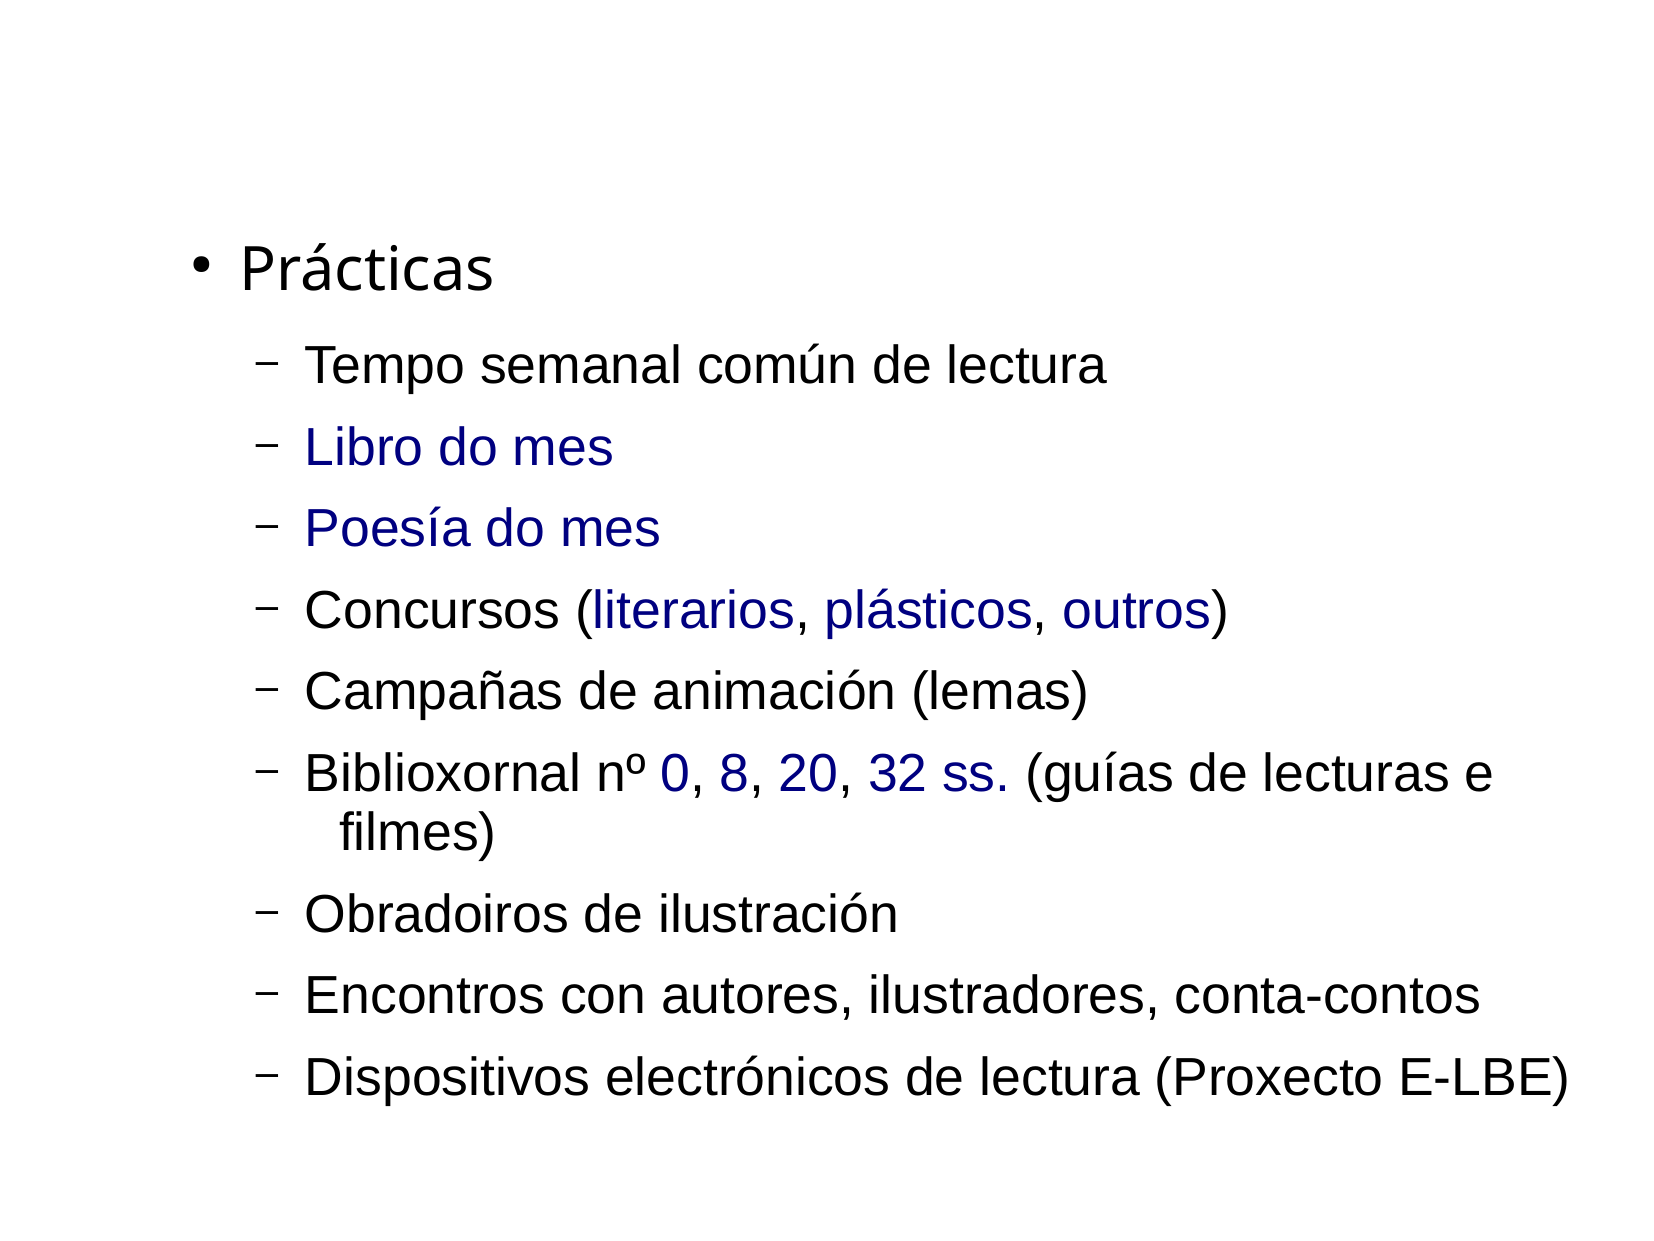

# Prácticas
Tempo semanal común de lectura
Libro do mes
Poesía do mes
Concursos (literarios, plásticos, outros)
Campañas de animación (lemas)
Biblioxornal nº 0, 8, 20, 32 ss. (guías de lecturas e filmes)
Obradoiros de ilustración
Encontros con autores, ilustradores, conta-contos
Dispositivos electrónicos de lectura (Proxecto E-LBE)